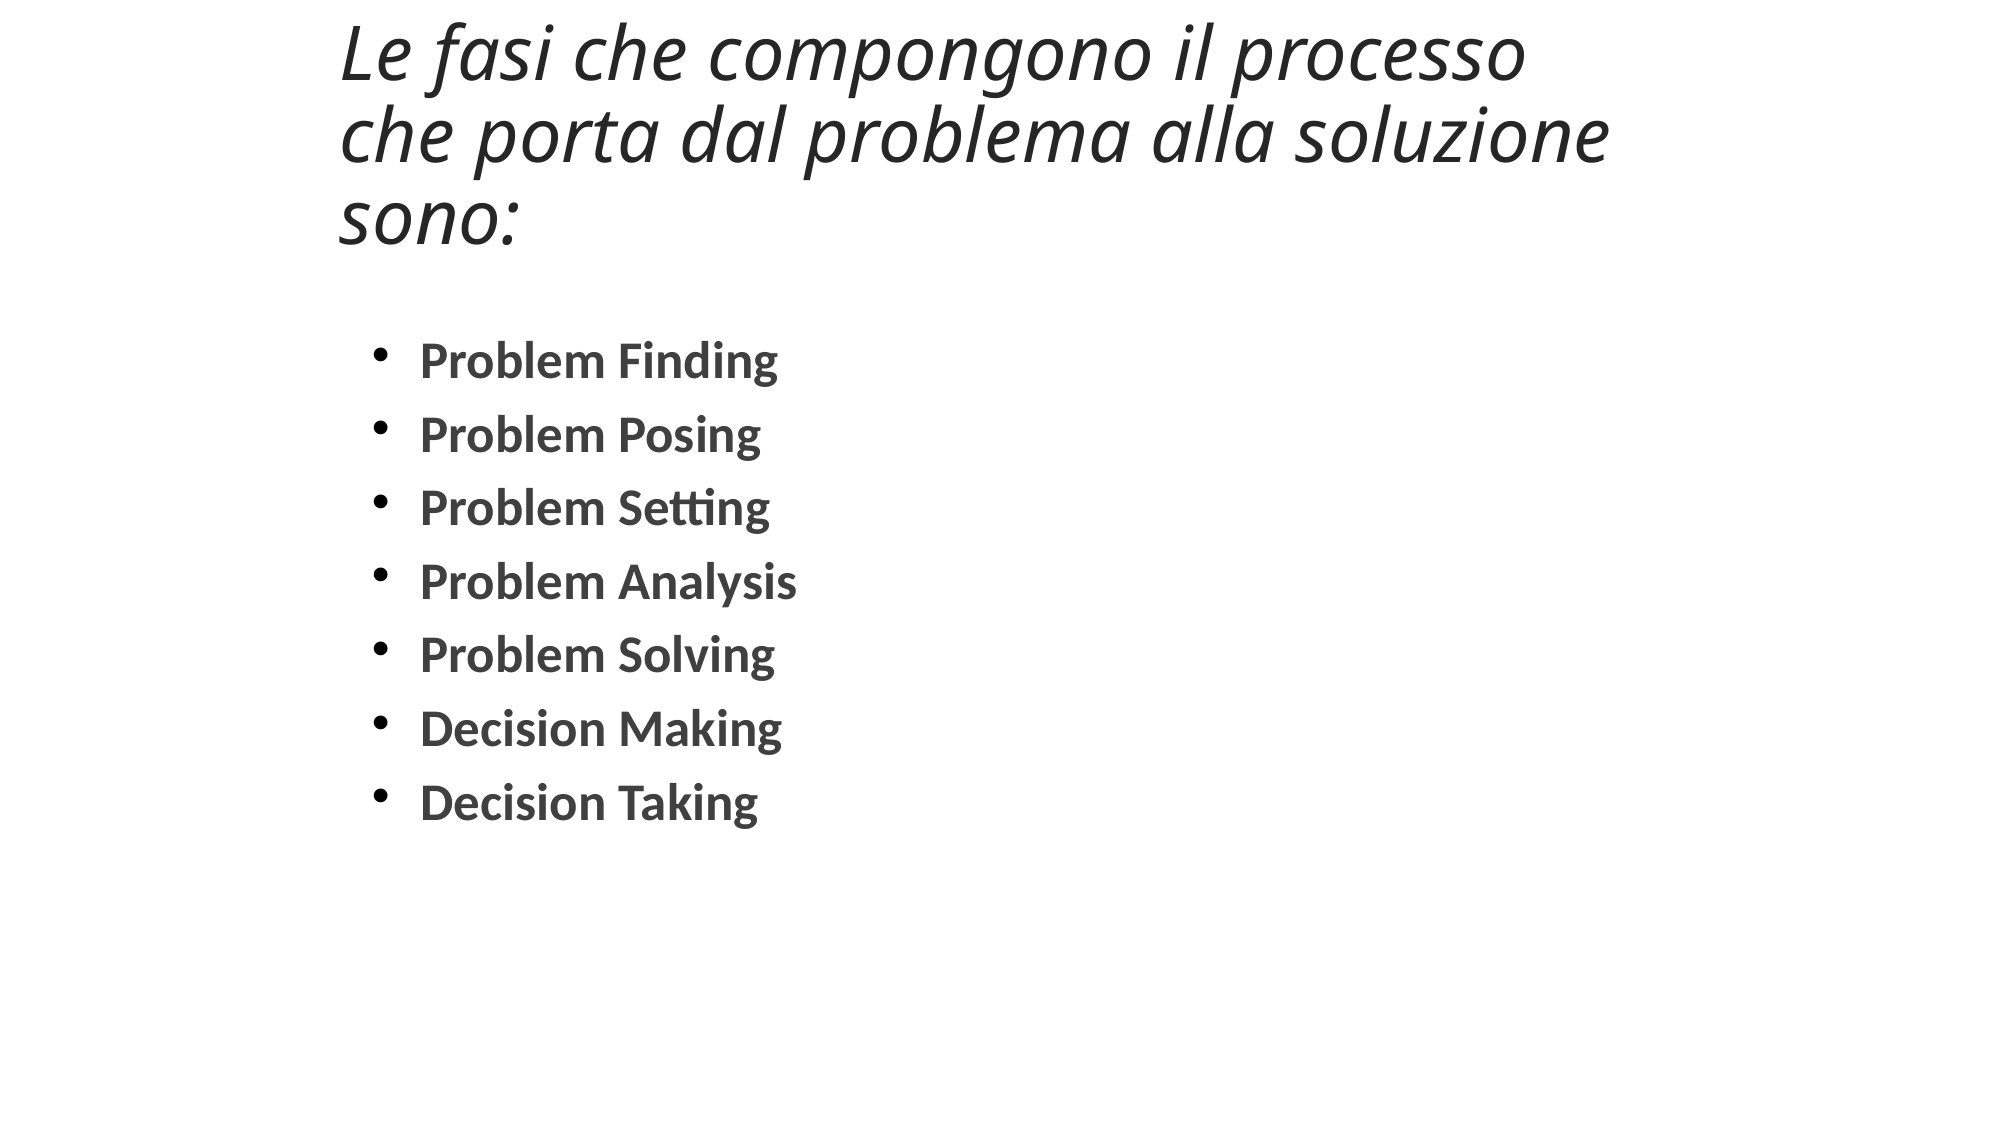

# Le fasi che compongono il processo che porta dal problema alla soluzione sono:
Problem Finding
Problem Posing
Problem Setting
Problem Analysis
Problem Solving
Decision Making
Decision Taking